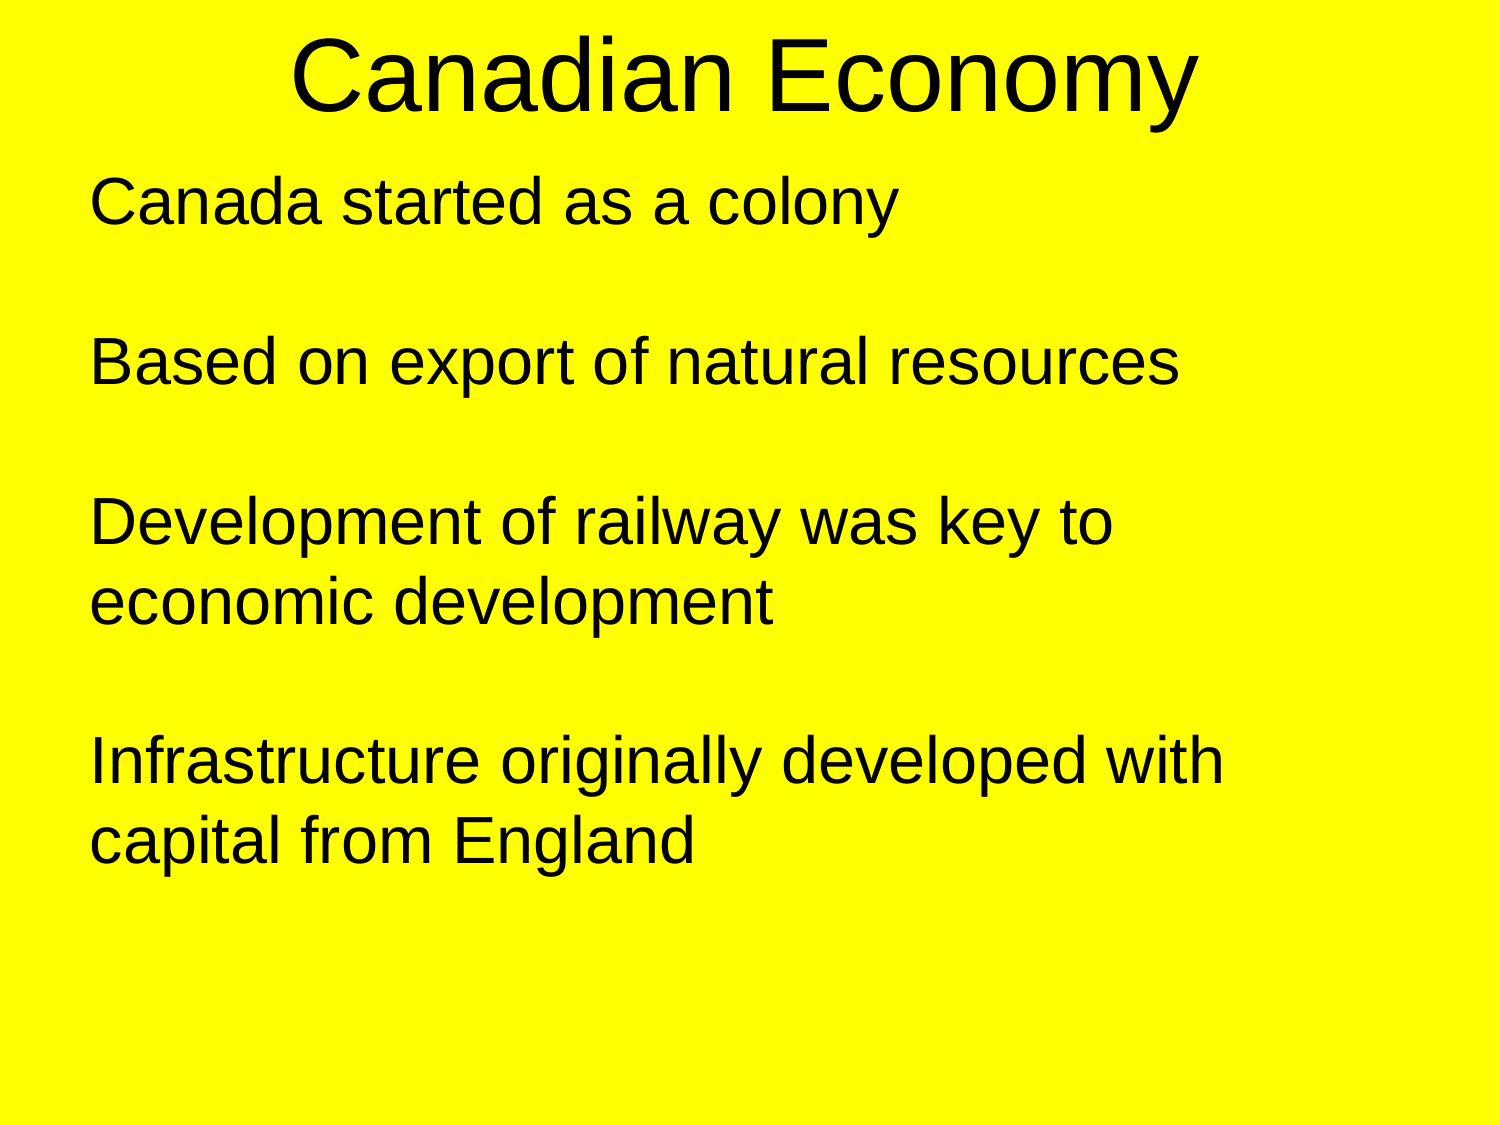

Canadian Economy
Canada started as a colony
Based on export of natural resources
Development of railway was key to economic development
Infrastructure originally developed with capital from England